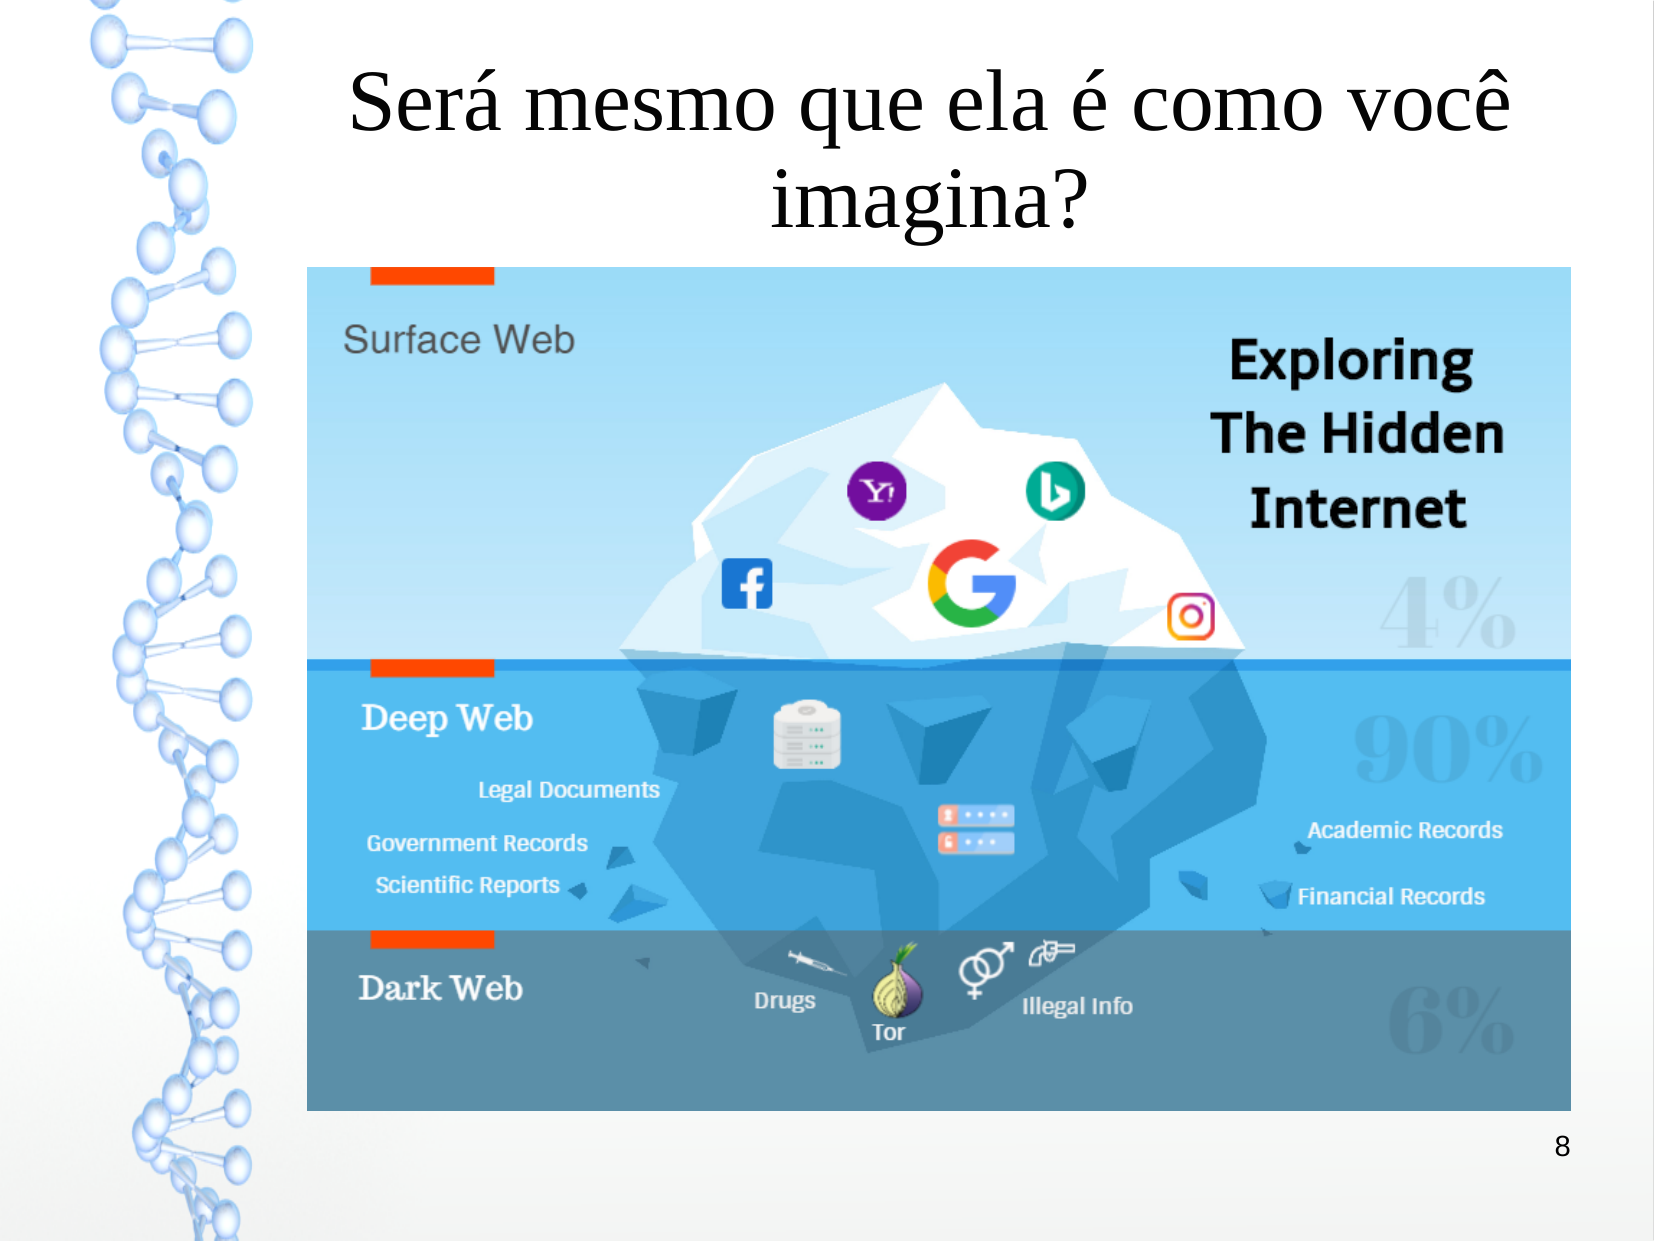

# Será mesmo que ela é como você imagina?
8